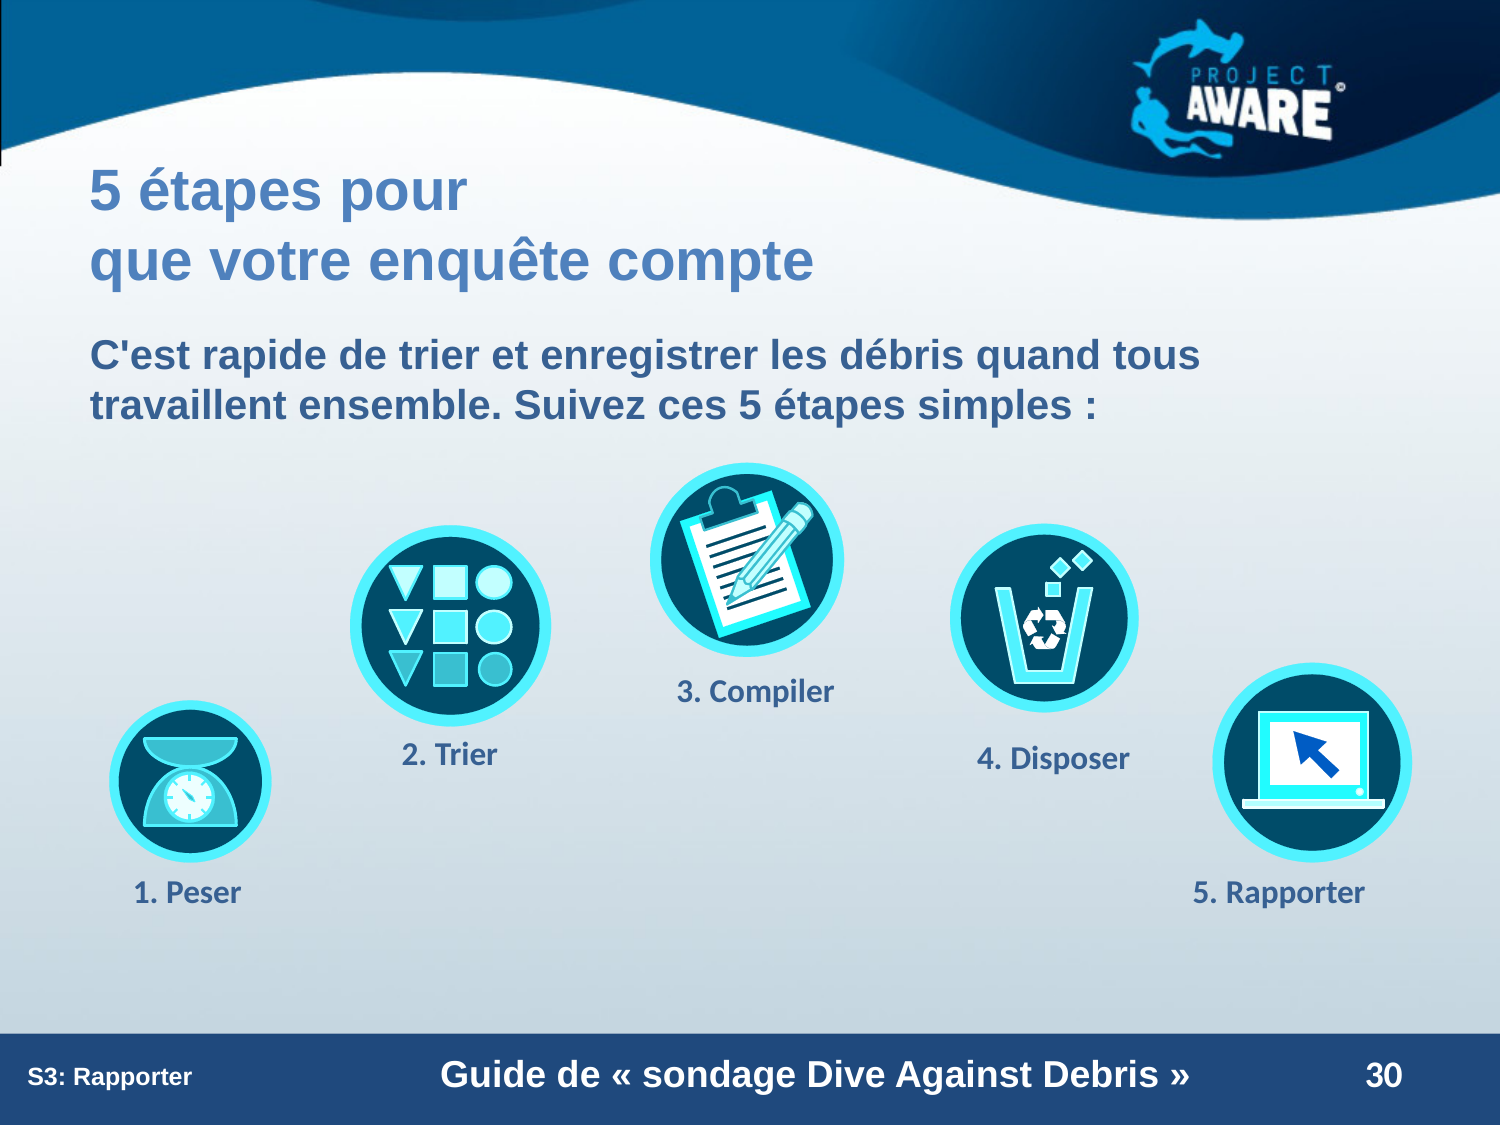

5 étapes pour
que votre enquête compte
C'est rapide de trier et enregistrer les débris quand tous travaillent ensemble. Suivez ces 5 étapes simples :
3. Compiler
2. Trier
4. Disposer
1. Peser
5. Rapporter
Guide de « sondage Dive Against Debris »
S3: Rapporter